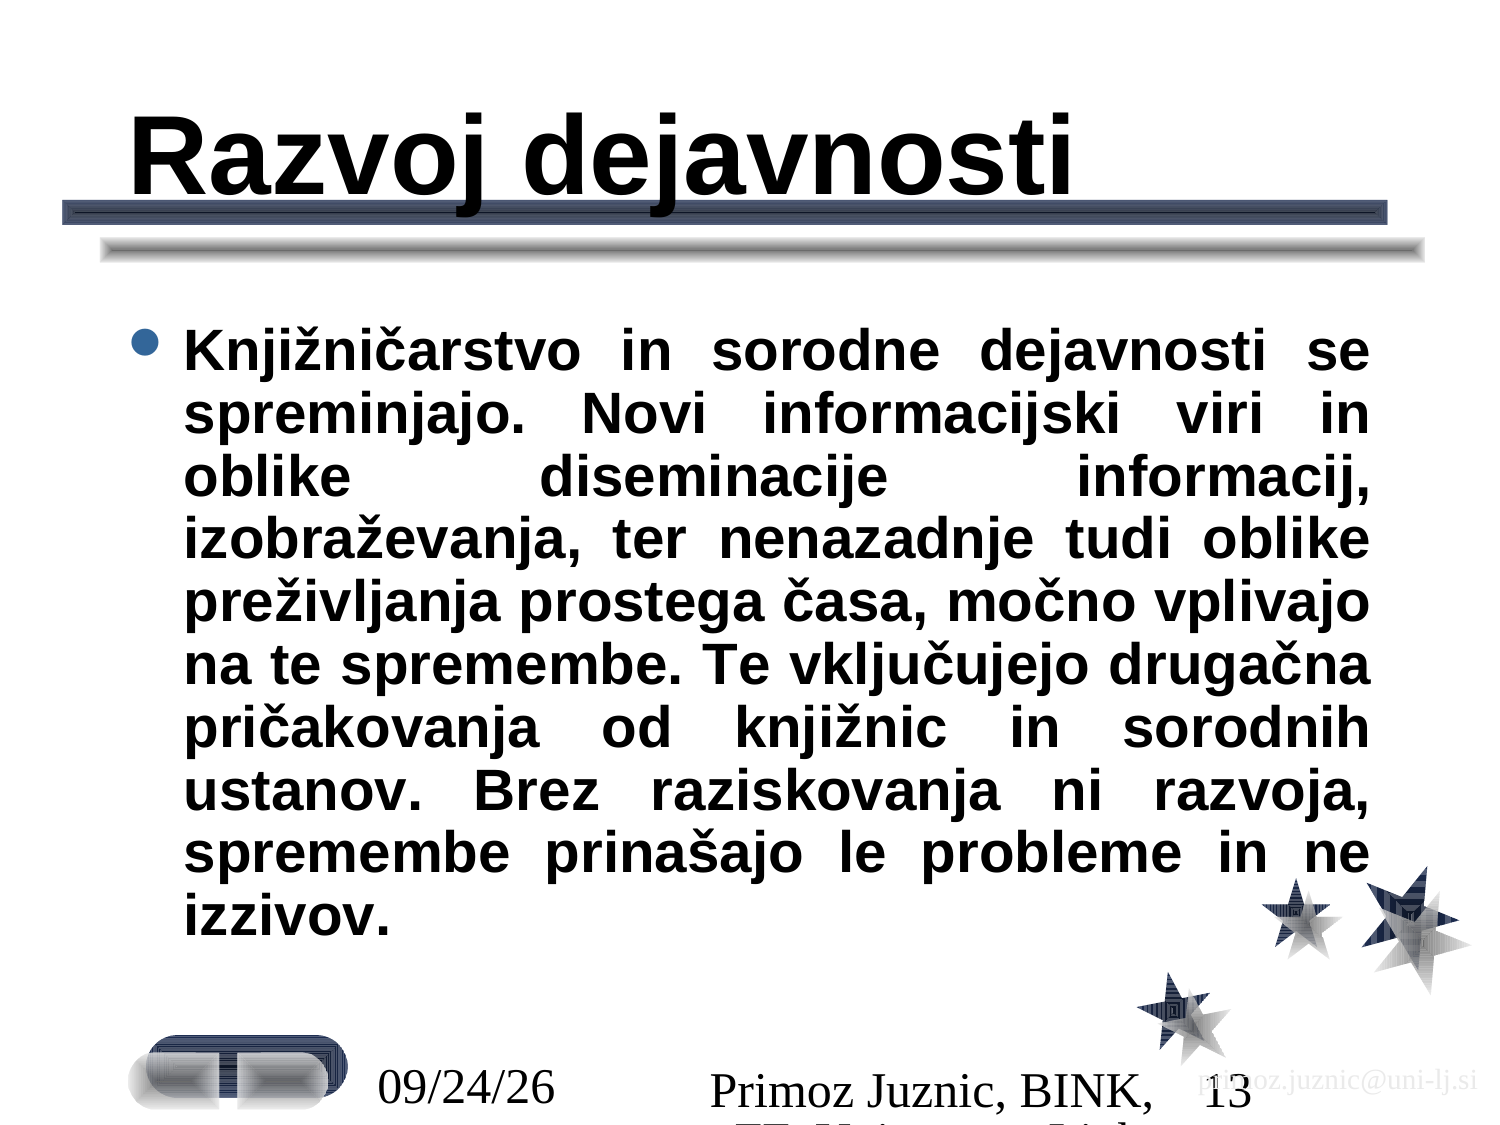

# Razvoj dejavnosti
Knjižničarstvo in sorodne dejavnosti se spreminjajo. Novi informacijski viri in oblike diseminacije informacij, izobraževanja, ter nenazadnje tudi oblike preživljanja prostega časa, močno vplivajo na te spremembe. Te vključujejo drugačna pričakovanja od knjižnic in sorodnih ustanov. Brez raziskovanja ni razvoja, spremembe prinašajo le probleme in ne izzivov.
Primoz Juznic, BINK, FF, Univerza v Ljubljani
13